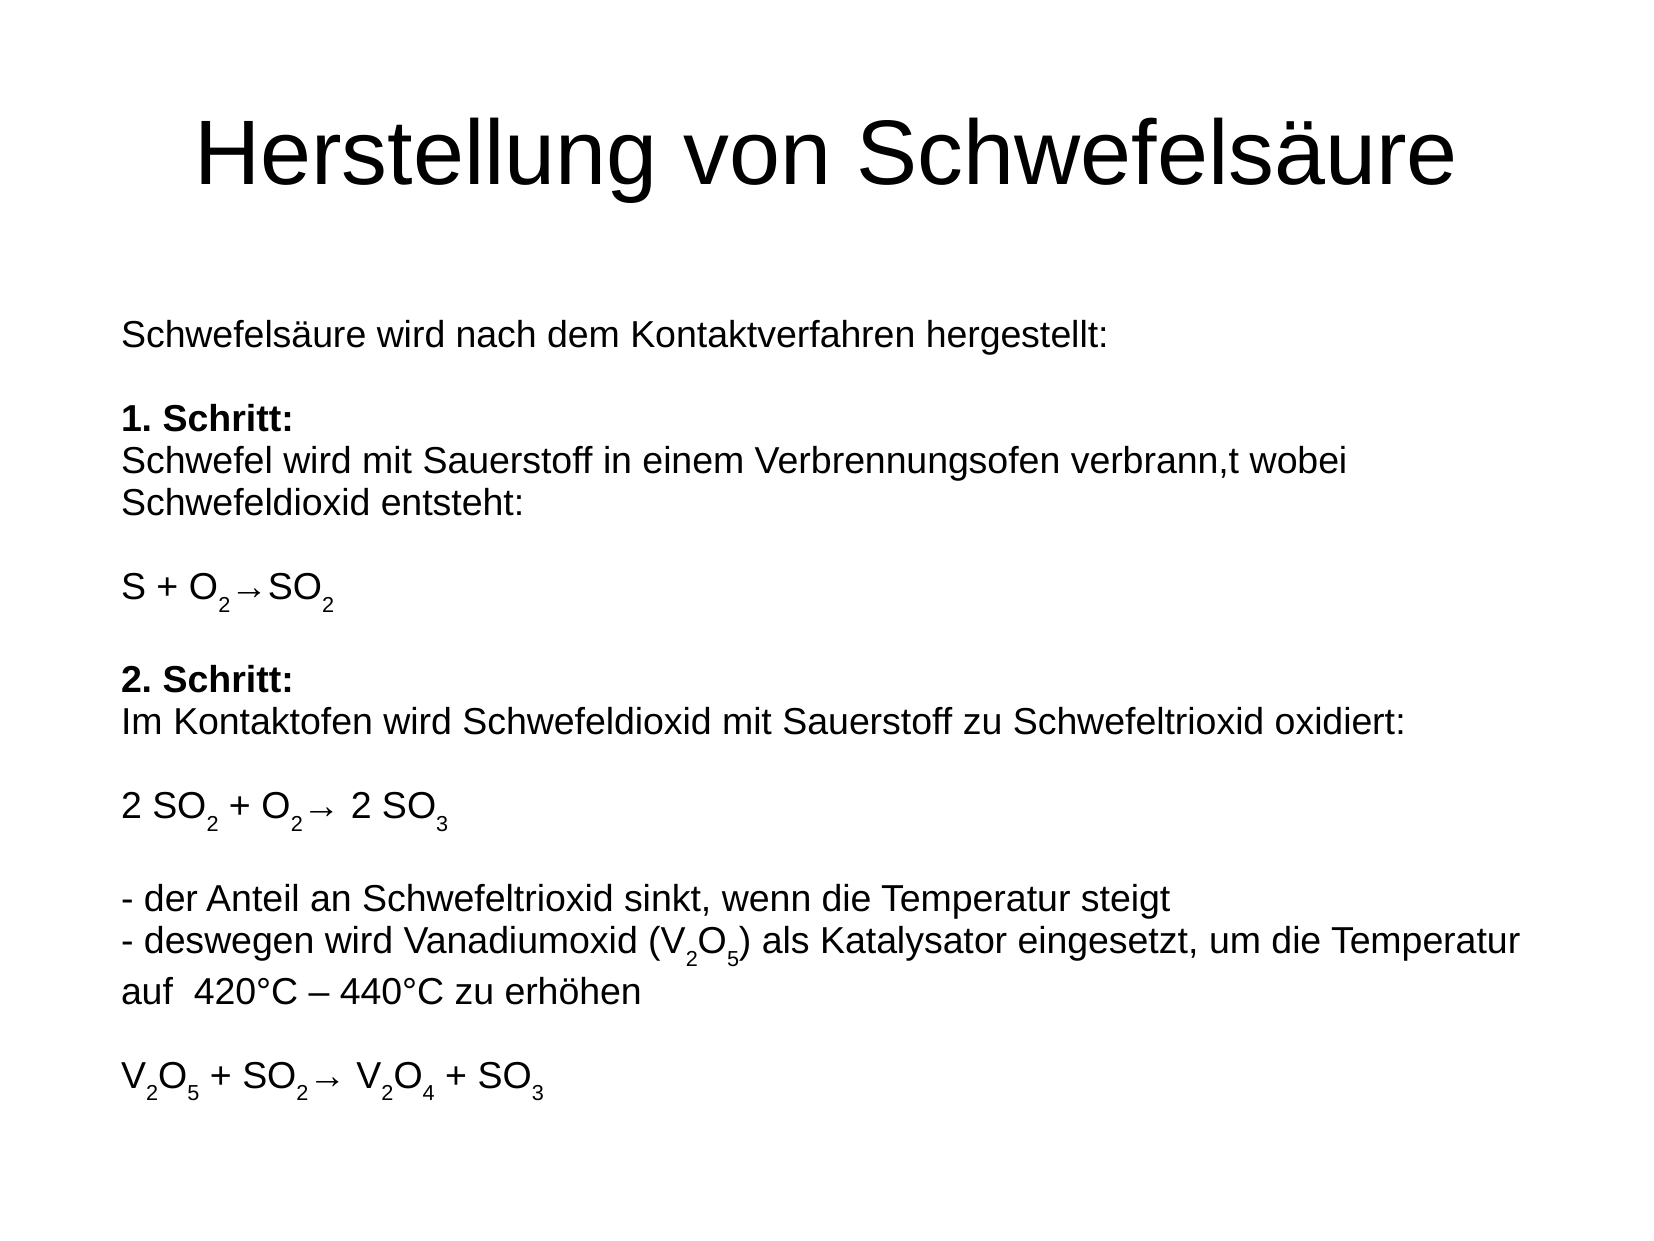

# Herstellung von Schwefelsäure
Schwefelsäure wird nach dem Kontaktverfahren hergestellt:
1. Schritt:
Schwefel wird mit Sauerstoff in einem Verbrennungsofen verbrann,t wobei Schwefeldioxid entsteht:
S + O2→SO2
2. Schritt:
Im Kontaktofen wird Schwefeldioxid mit Sauerstoff zu Schwefeltrioxid oxidiert:
2 SO2 + O2→ 2 SO3
- der Anteil an Schwefeltrioxid sinkt, wenn die Temperatur steigt
- deswegen wird Vanadiumoxid (V2O5) als Katalysator eingesetzt, um die Temperatur auf 420°C – 440°C zu erhöhen
V2O5 + SO2→ V2O4 + SO3